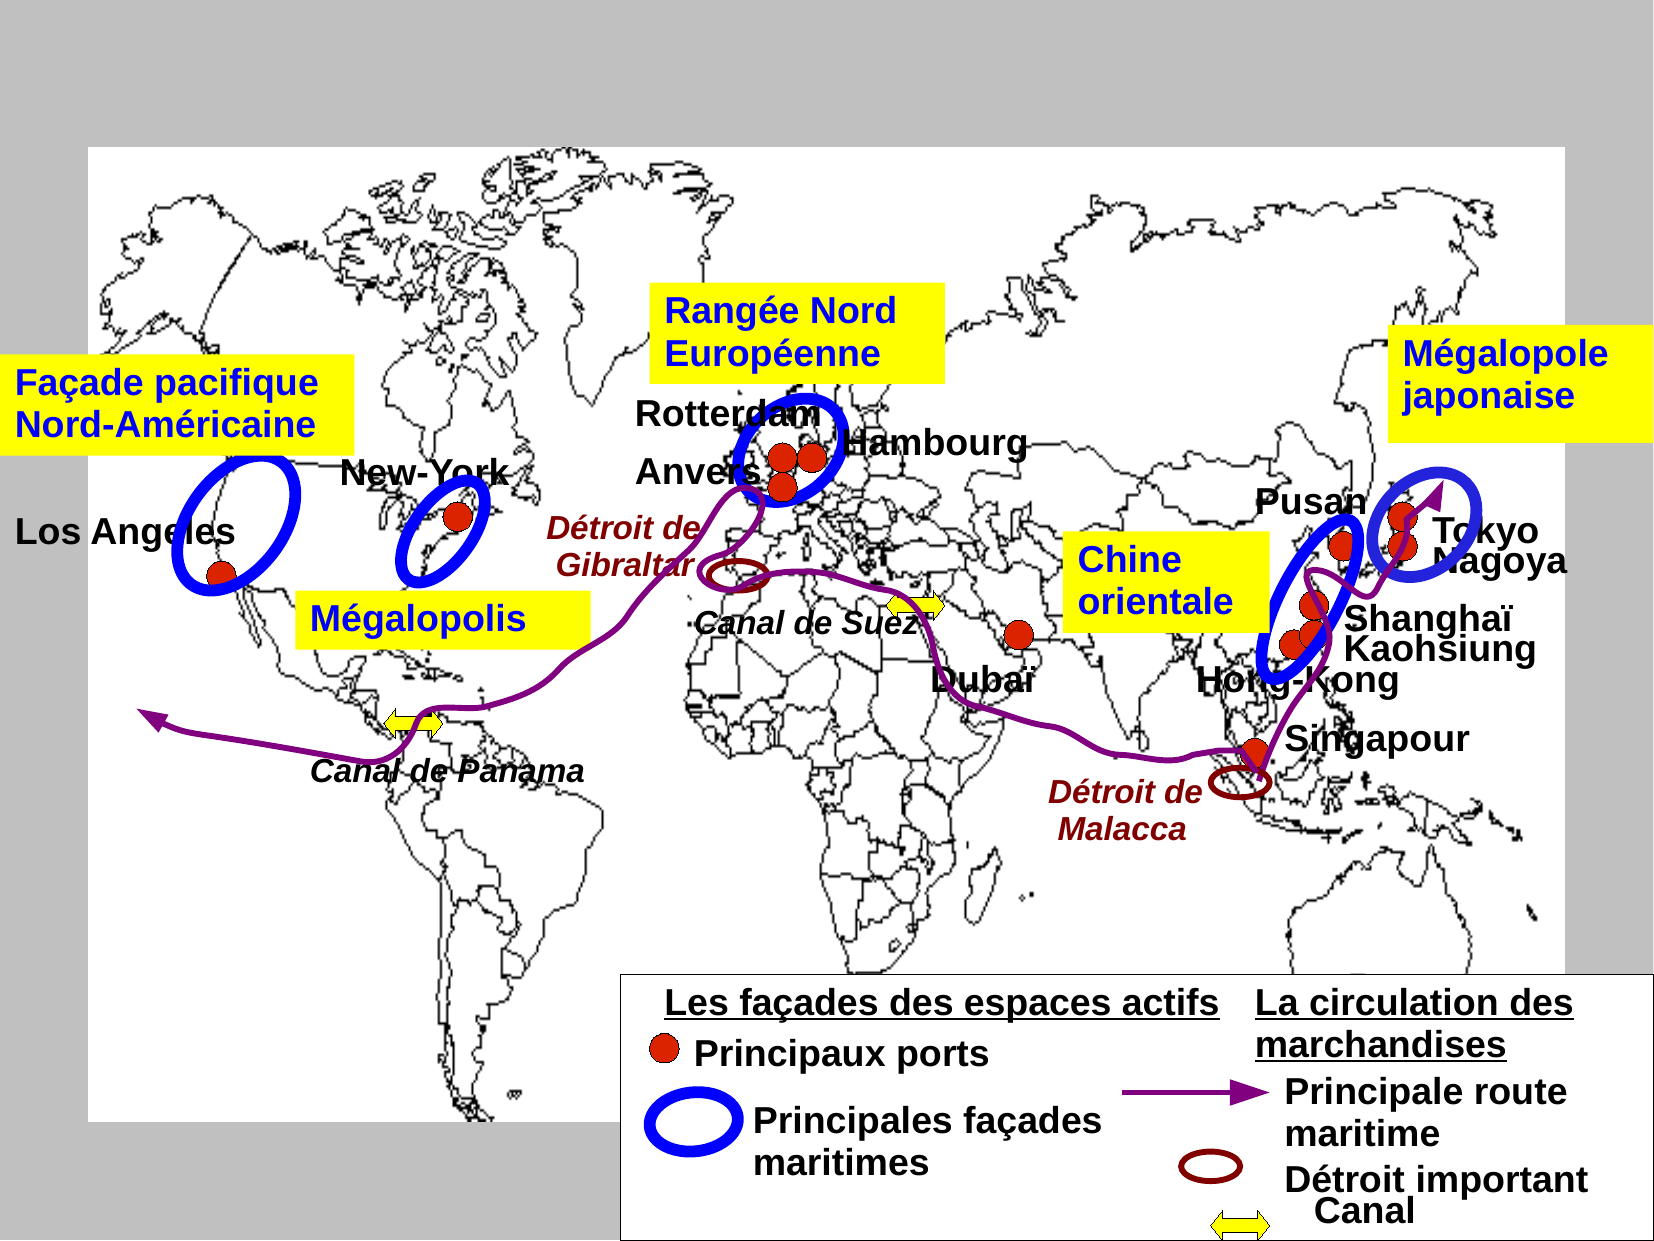

Rangée Nord Européenne
Mégalopole japonaise
Façade pacifique Nord-Américaine
Rotterdam
Hambourg
Anvers
New-York
Pusan
Détroit de
 Gibraltar
Tokyo
Los Angeles
Chine orientale
Nagoya
Mégalopolis
Shanghaï
Canal de Suez
Kaohsiung
Dubaï
Hong-Kong
Singapour
Canal de Panama
Détroit de
 Malacca
Les façades des espaces actifs
La circulation des marchandises
Principaux ports
Principale route maritime
Principales façades maritimes
Détroit important
Canal